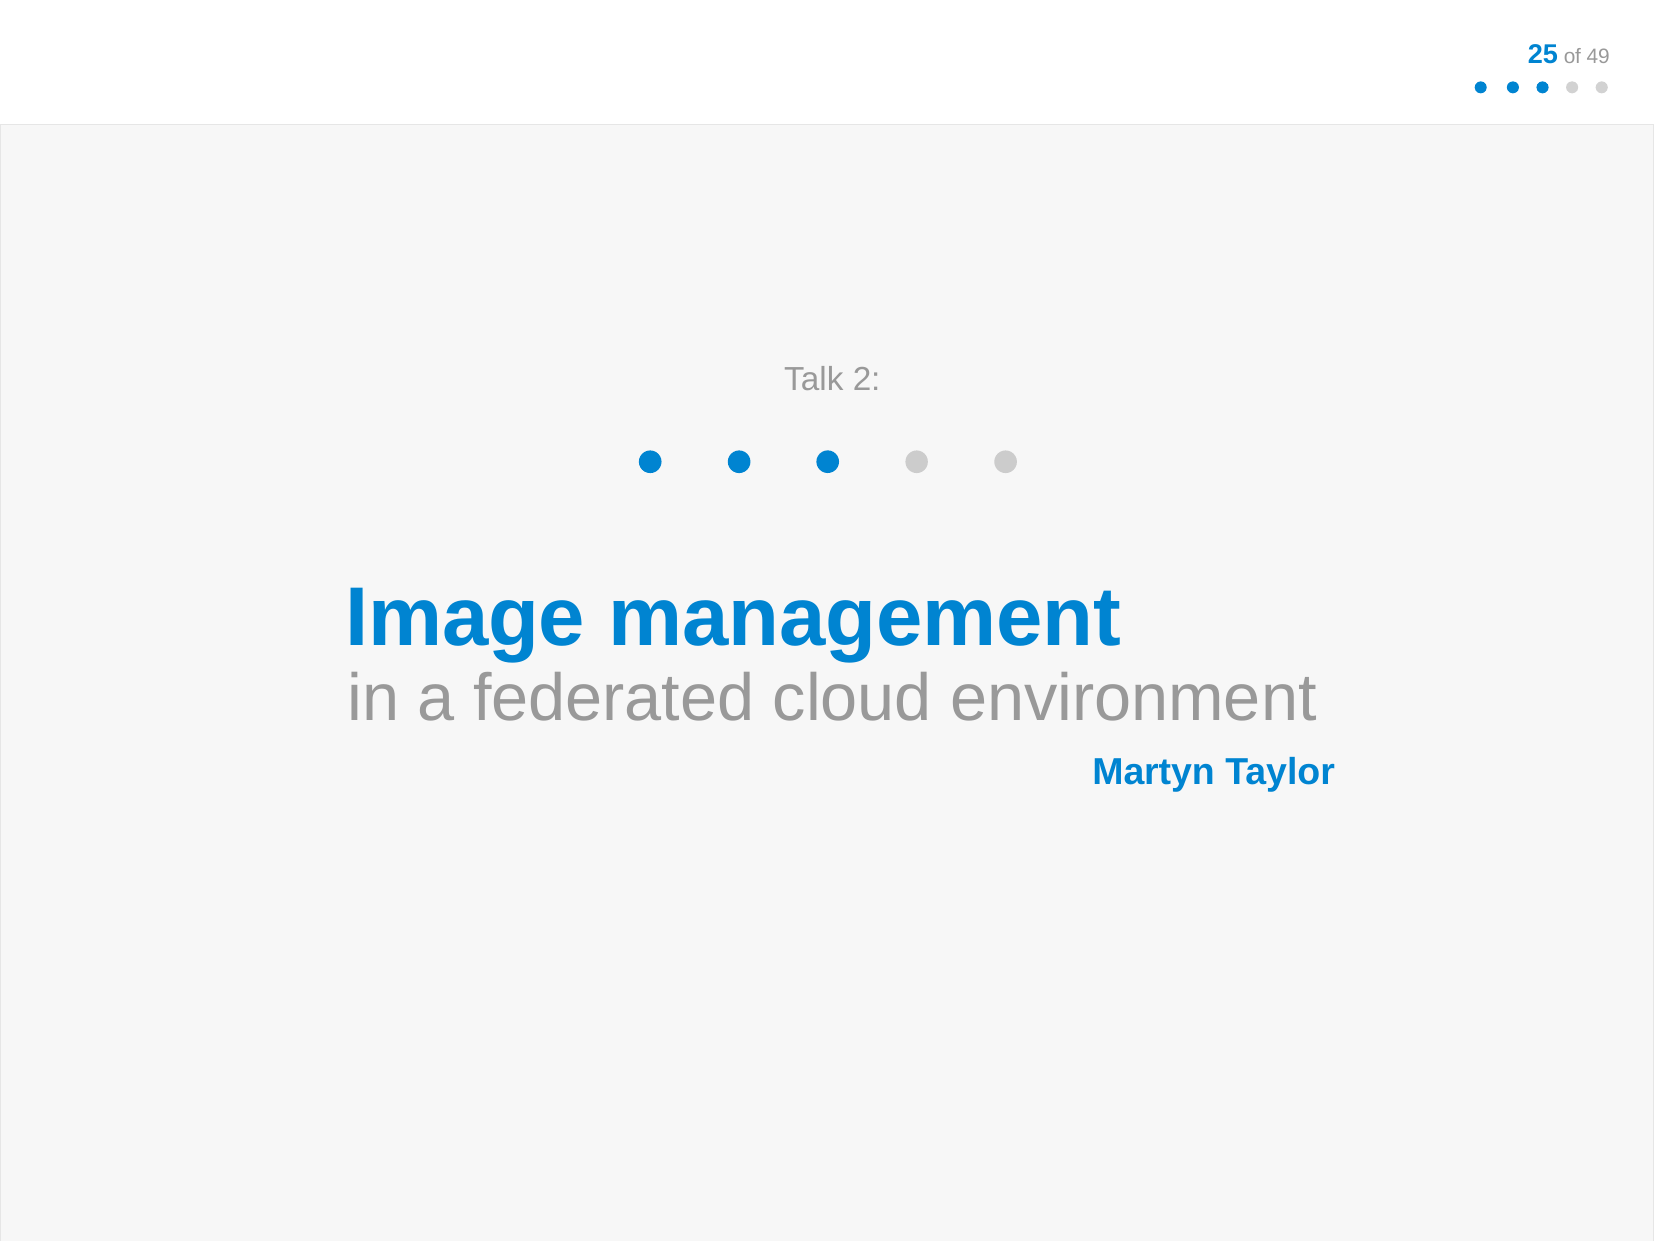

# of 49
Talk 2:
Image management
in a federated cloud environment
Martyn Taylor